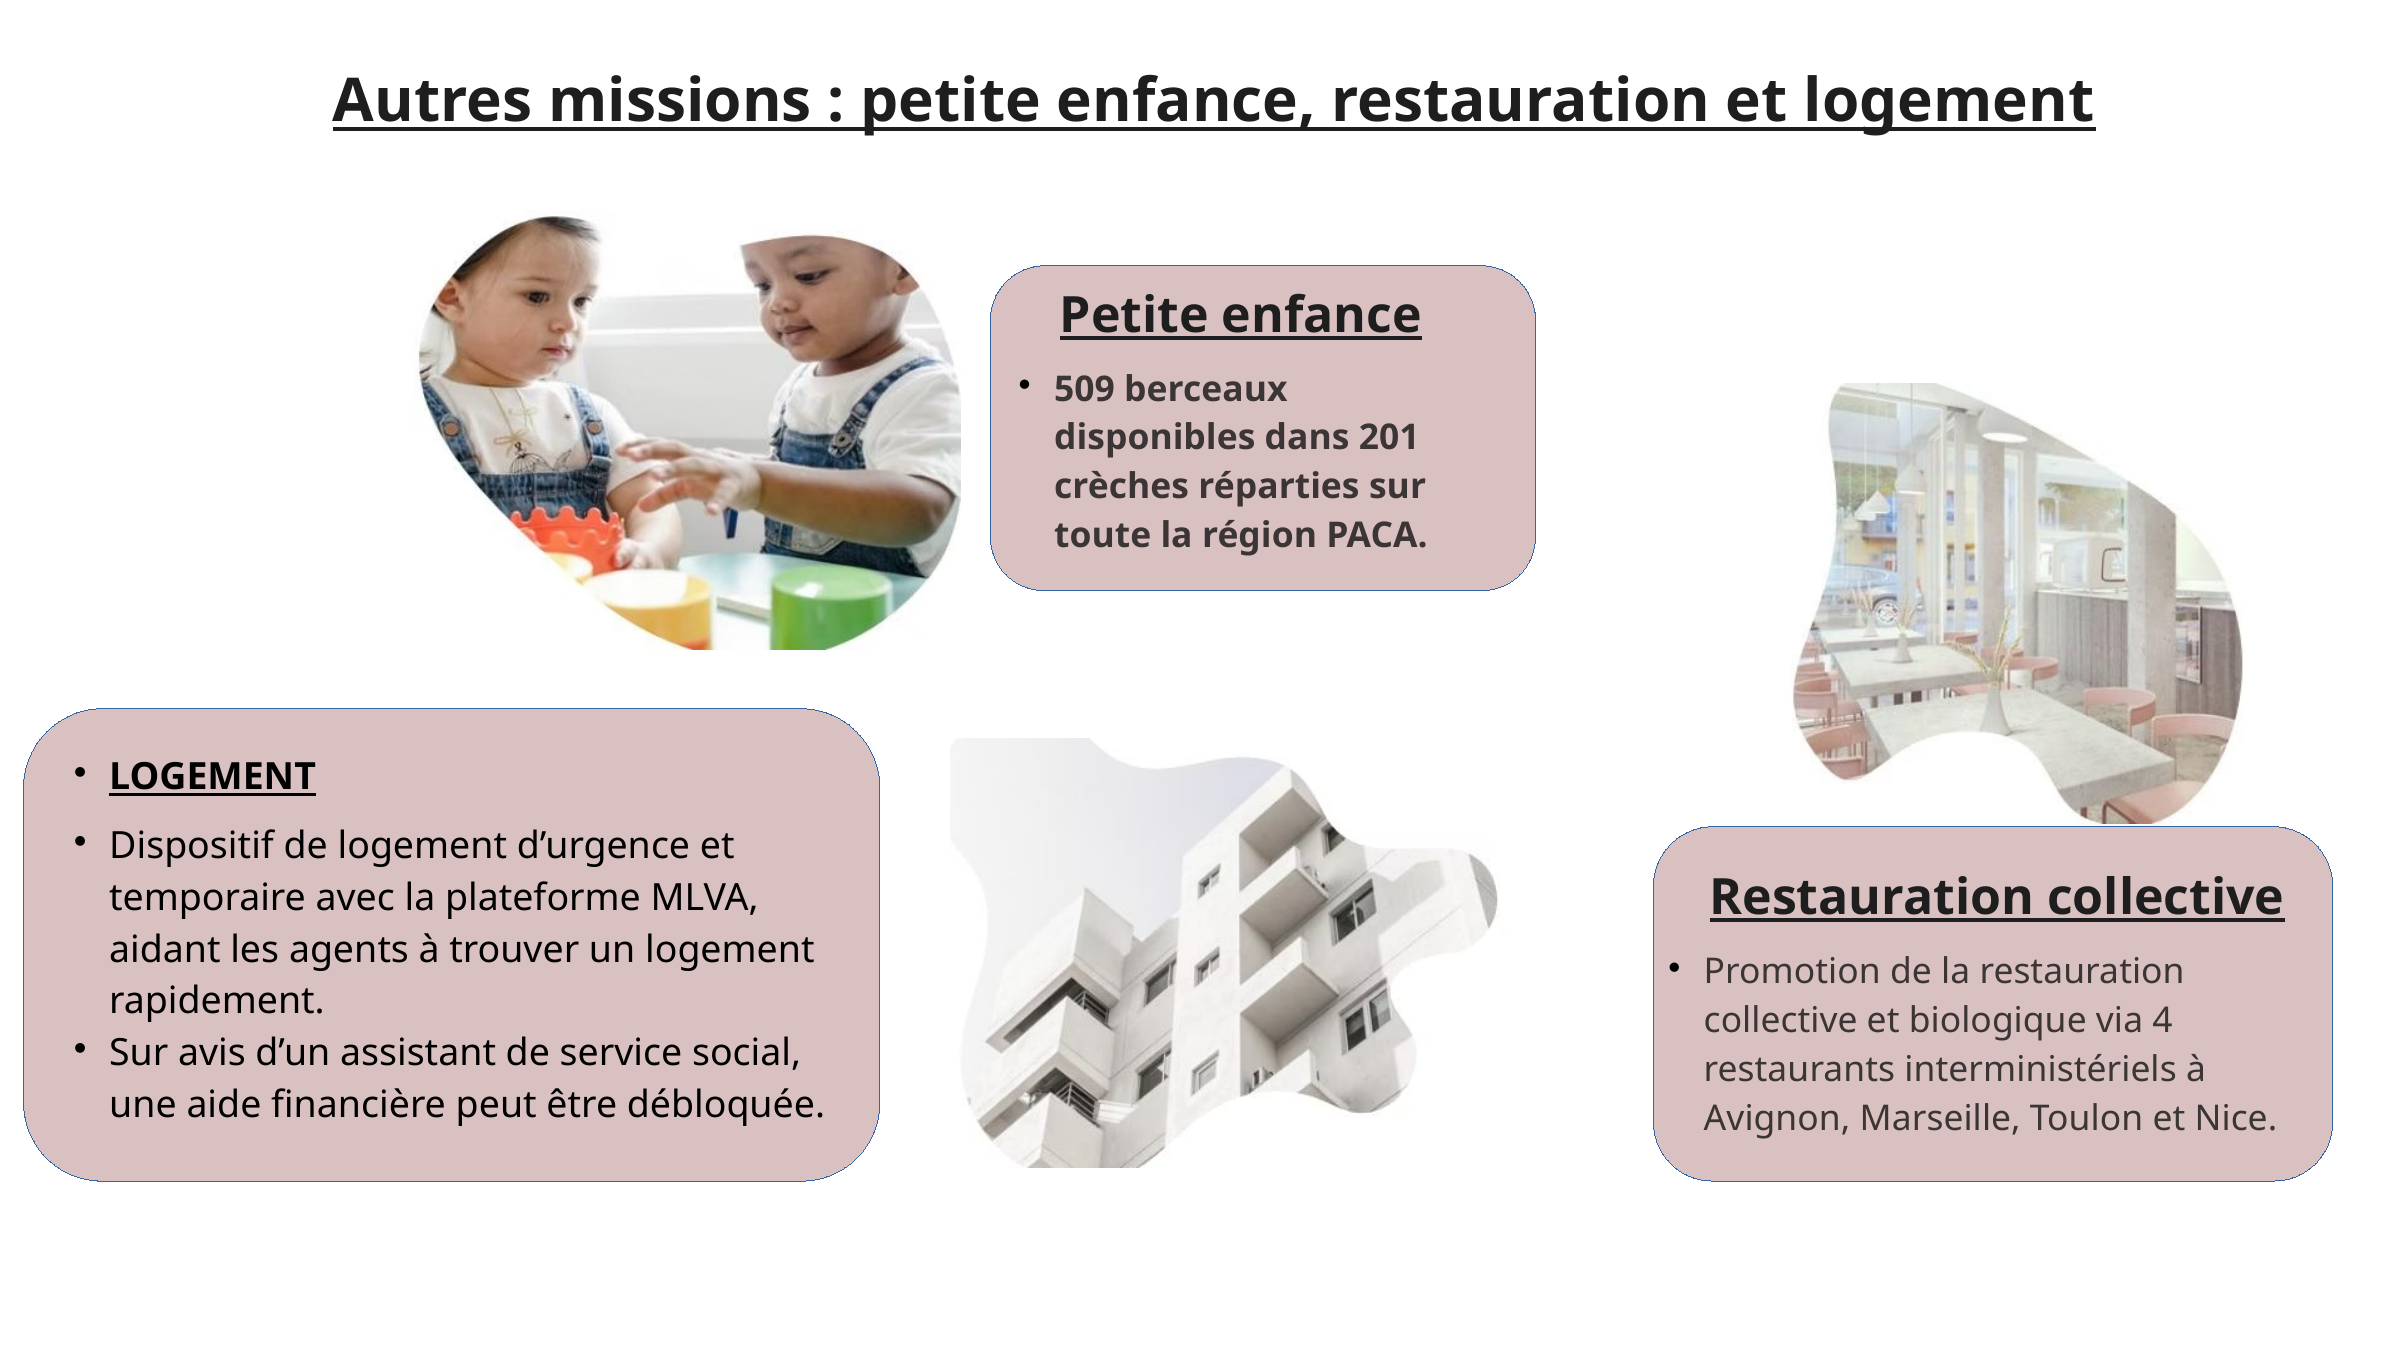

Autres missions : petite enfance, restauration et logement
Petite enfance
509 berceaux disponibles dans 201 crèches réparties sur toute la région PACA.
LOGEMENT
Dispositif de logement d’urgence et temporaire avec la plateforme MLVA, aidant les agents à trouver un logement rapidement.
Sur avis d’un assistant de service social, une aide financière peut être débloquée.
Restauration collective
Promotion de la restauration collective et biologique via 4 restaurants interministériels à Avignon, Marseille, Toulon et Nice.